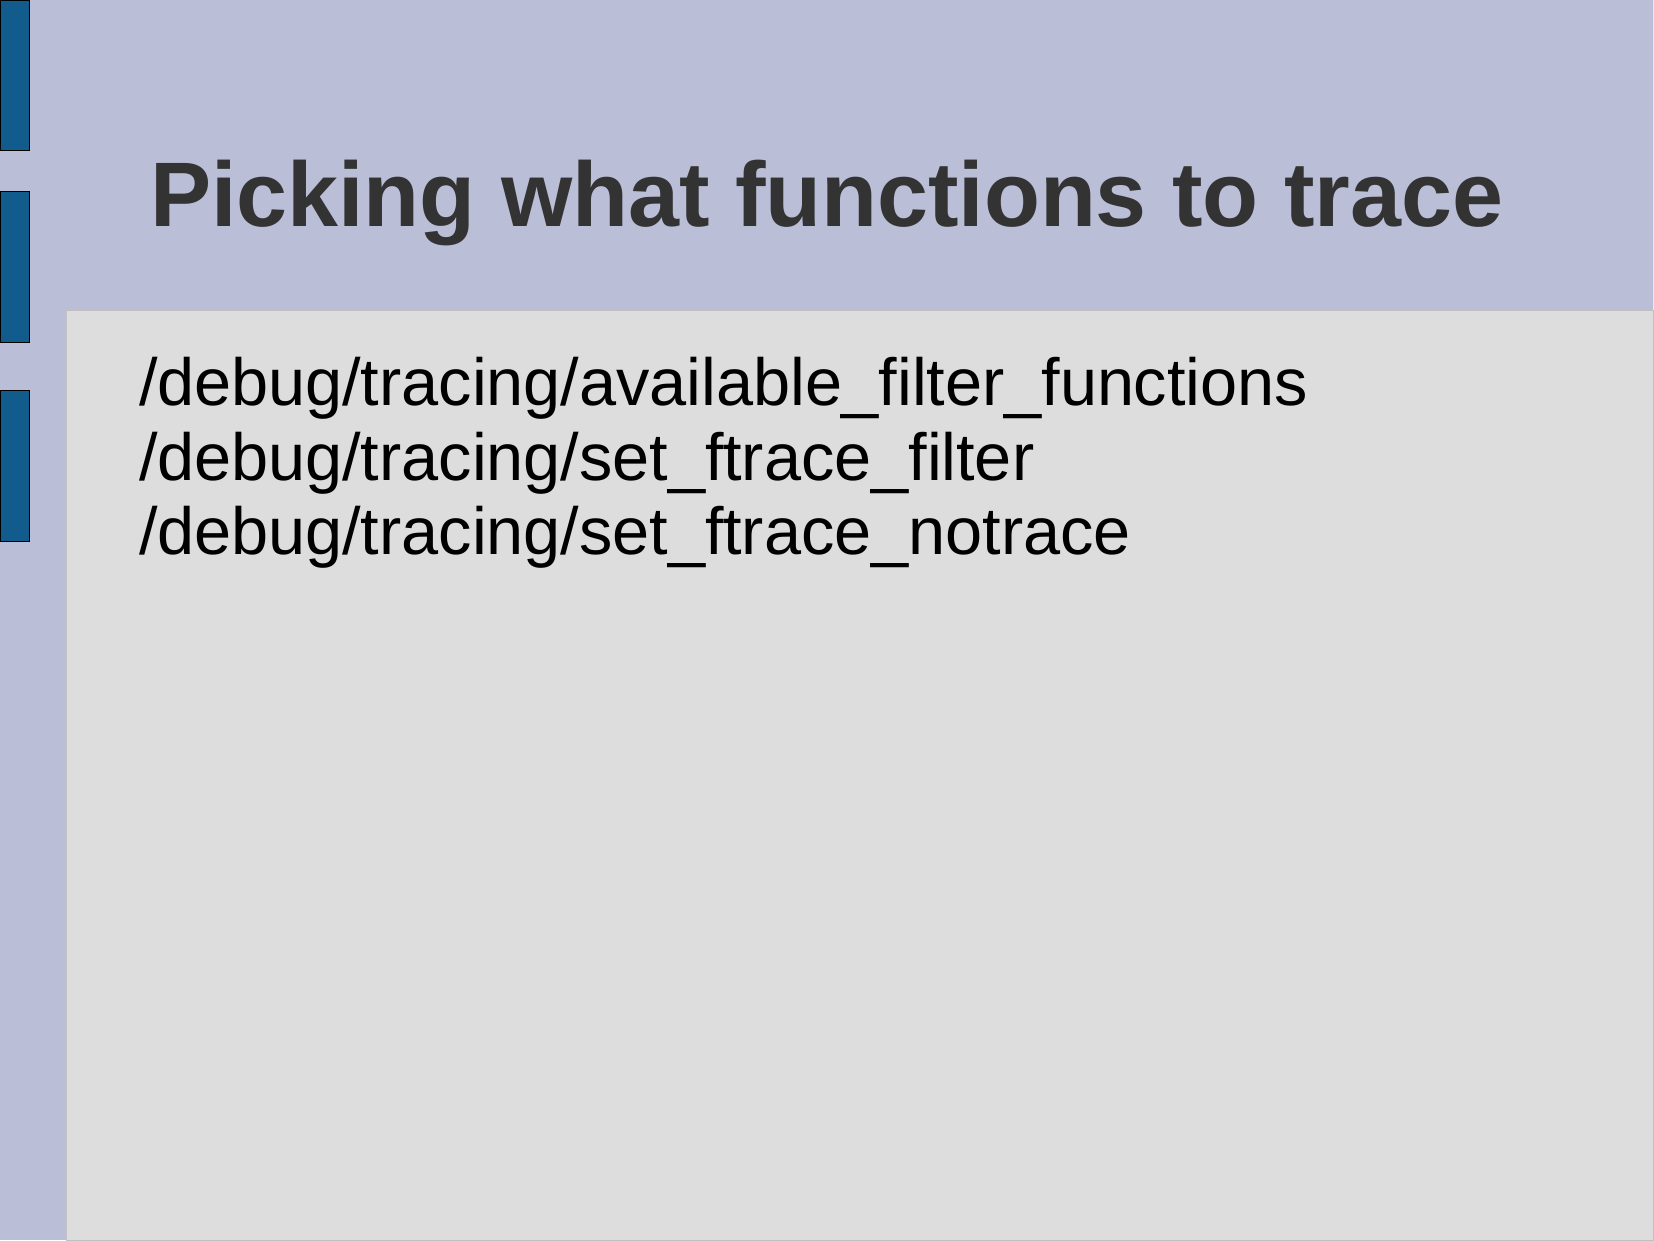

# Picking what functions to trace
/debug/tracing/available_filter_functions
/debug/tracing/set_ftrace_filter
/debug/tracing/set_ftrace_notrace